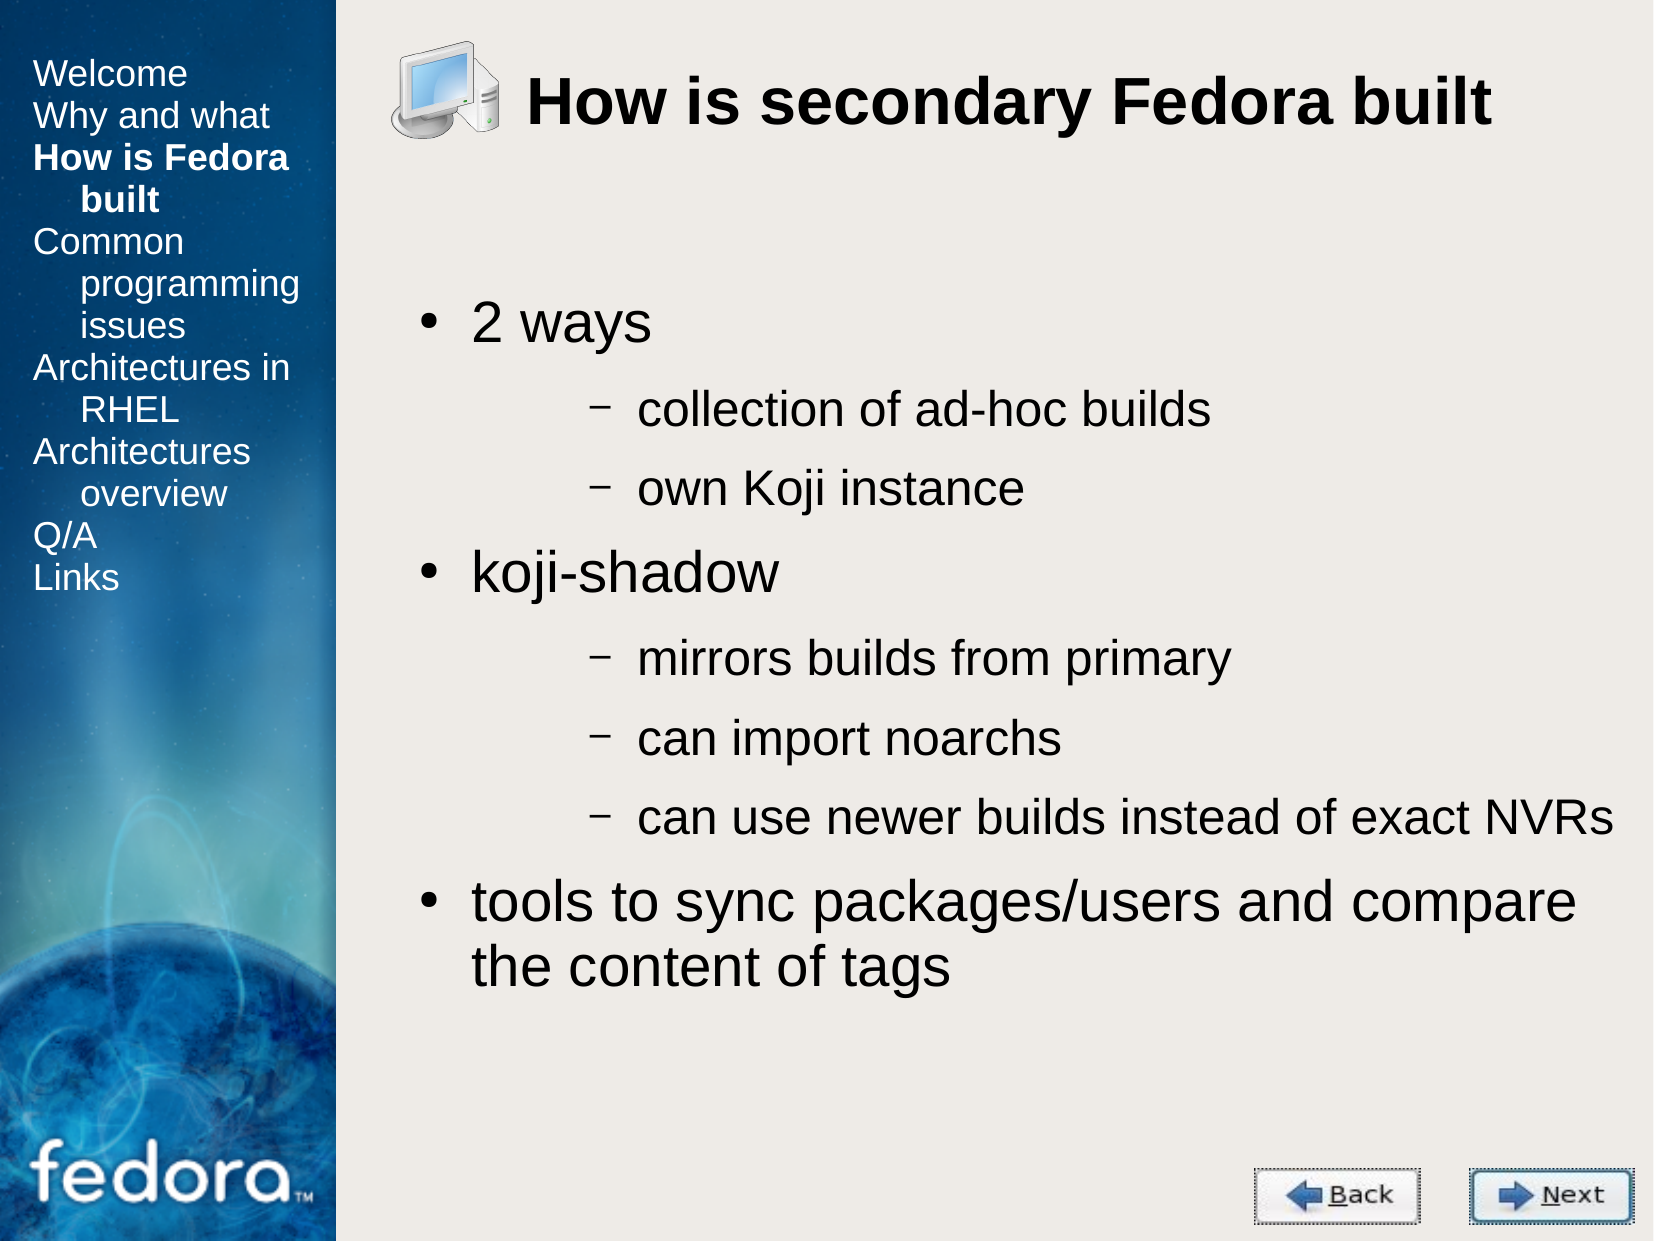

Welcome
Why and what
How is Fedora built
Common programming issues
Architectures in RHEL
Architectures overview
Q/A
Links
# Agenda
How is secondary Fedora built
2 ways
collection of ad-hoc builds
own Koji instance
koji-shadow
mirrors builds from primary
can import noarchs
can use newer builds instead of exact NVRs
tools to sync packages/users and compare the content of tags